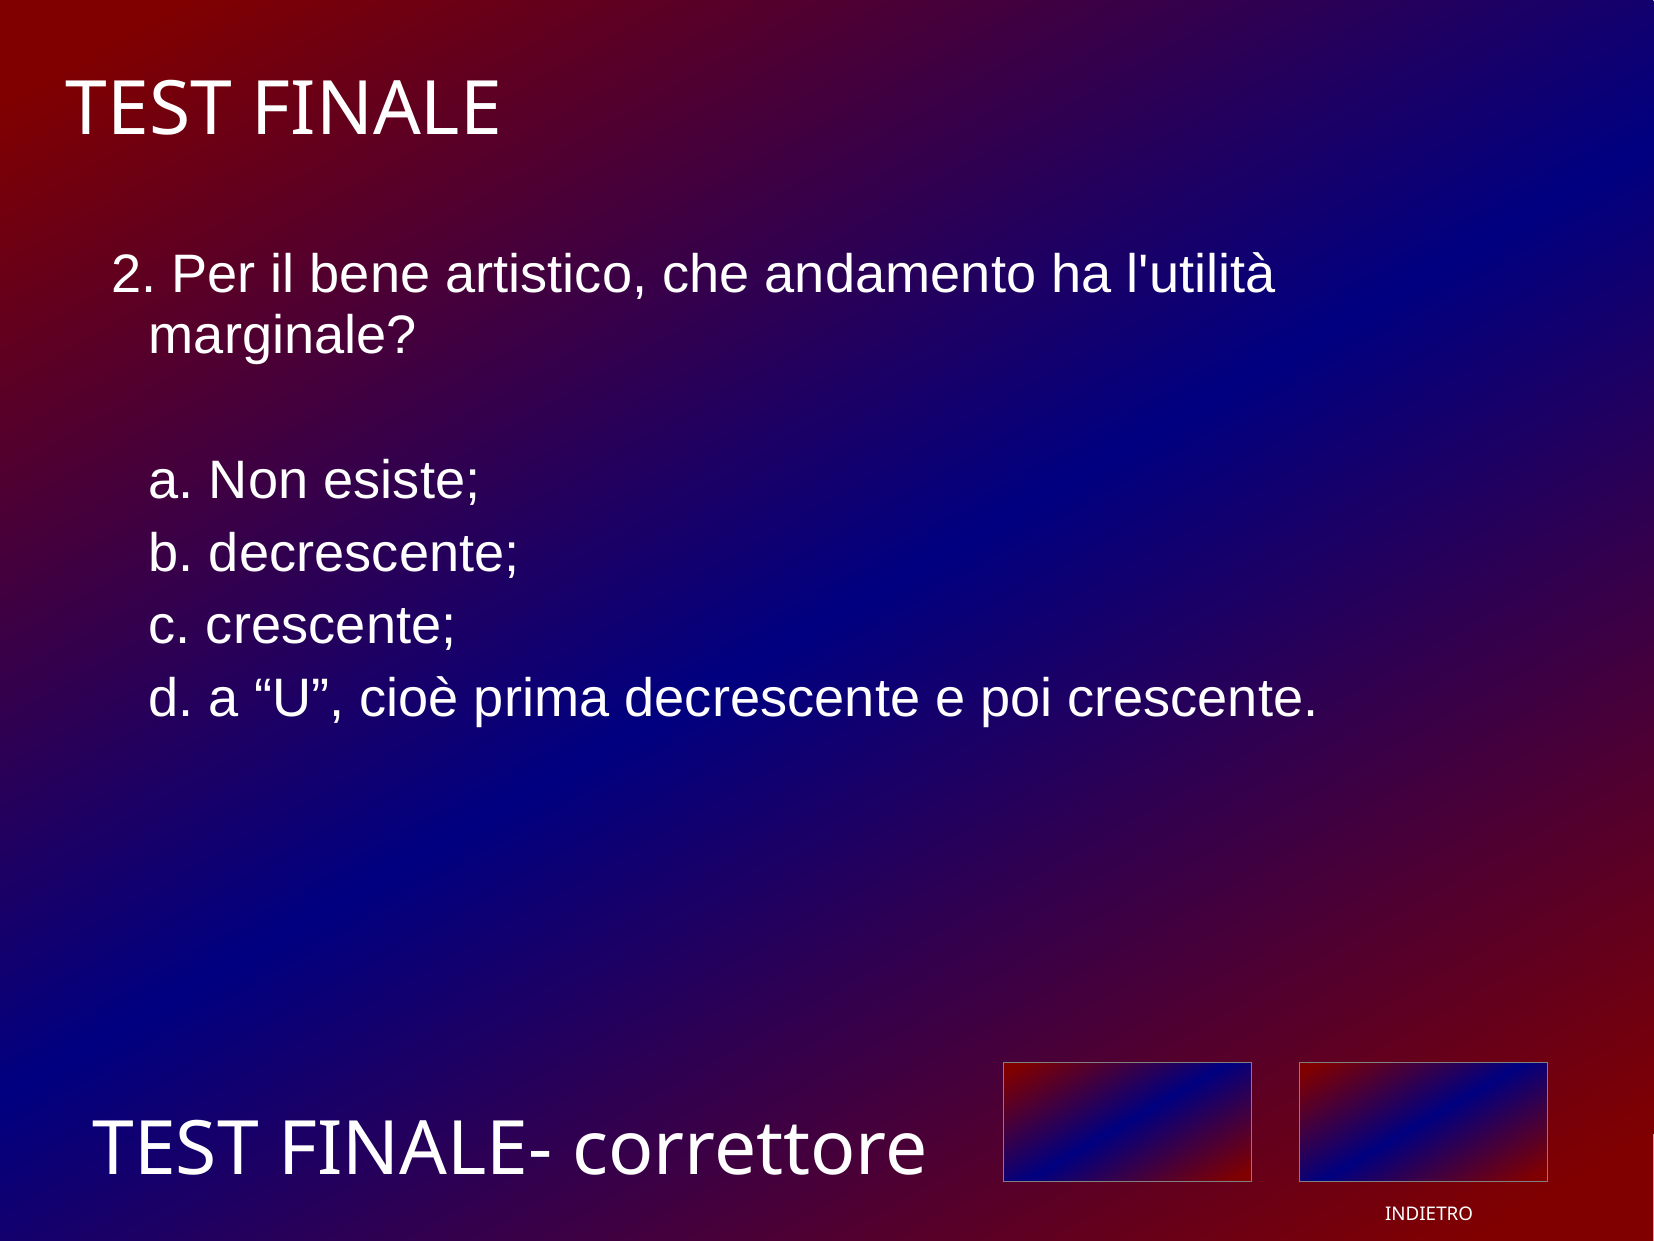

TEST FINALE
2. Per il bene artistico, che andamento ha l'utilità marginale?
a. Non esiste;
b. decrescente;
c. crescente;
d. a “U”, cioè prima decrescente e poi crescente.
TEST FINALE- correttore
INDIETRO